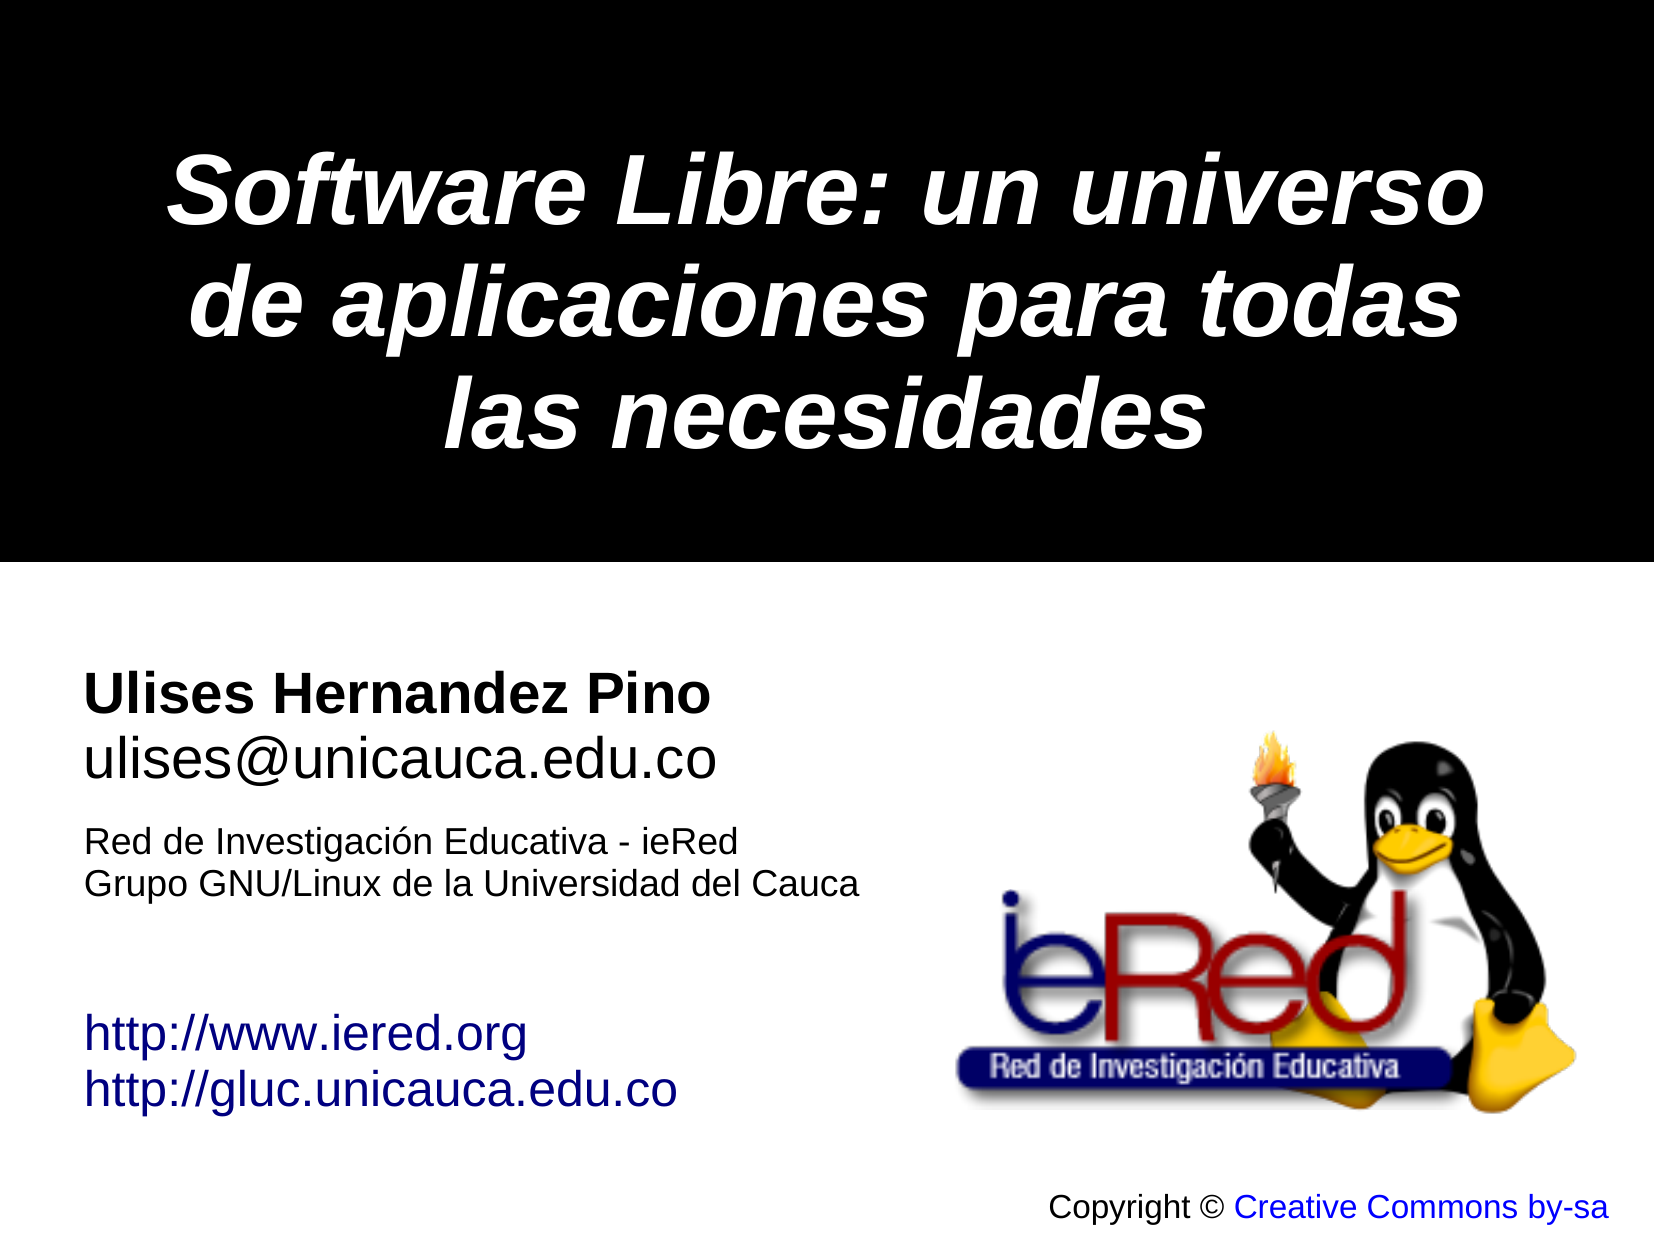

Software Libre: un universo
de aplicaciones para todas
las necesidades
Ulises Hernandez Pino
ulises@unicauca.edu.co
Red de Investigación Educativa - ieRed
Grupo GNU/Linux de la Universidad del Cauca
http://www.iered.org
http://gluc.unicauca.edu.co
Copyright © Creative Commons by-sa